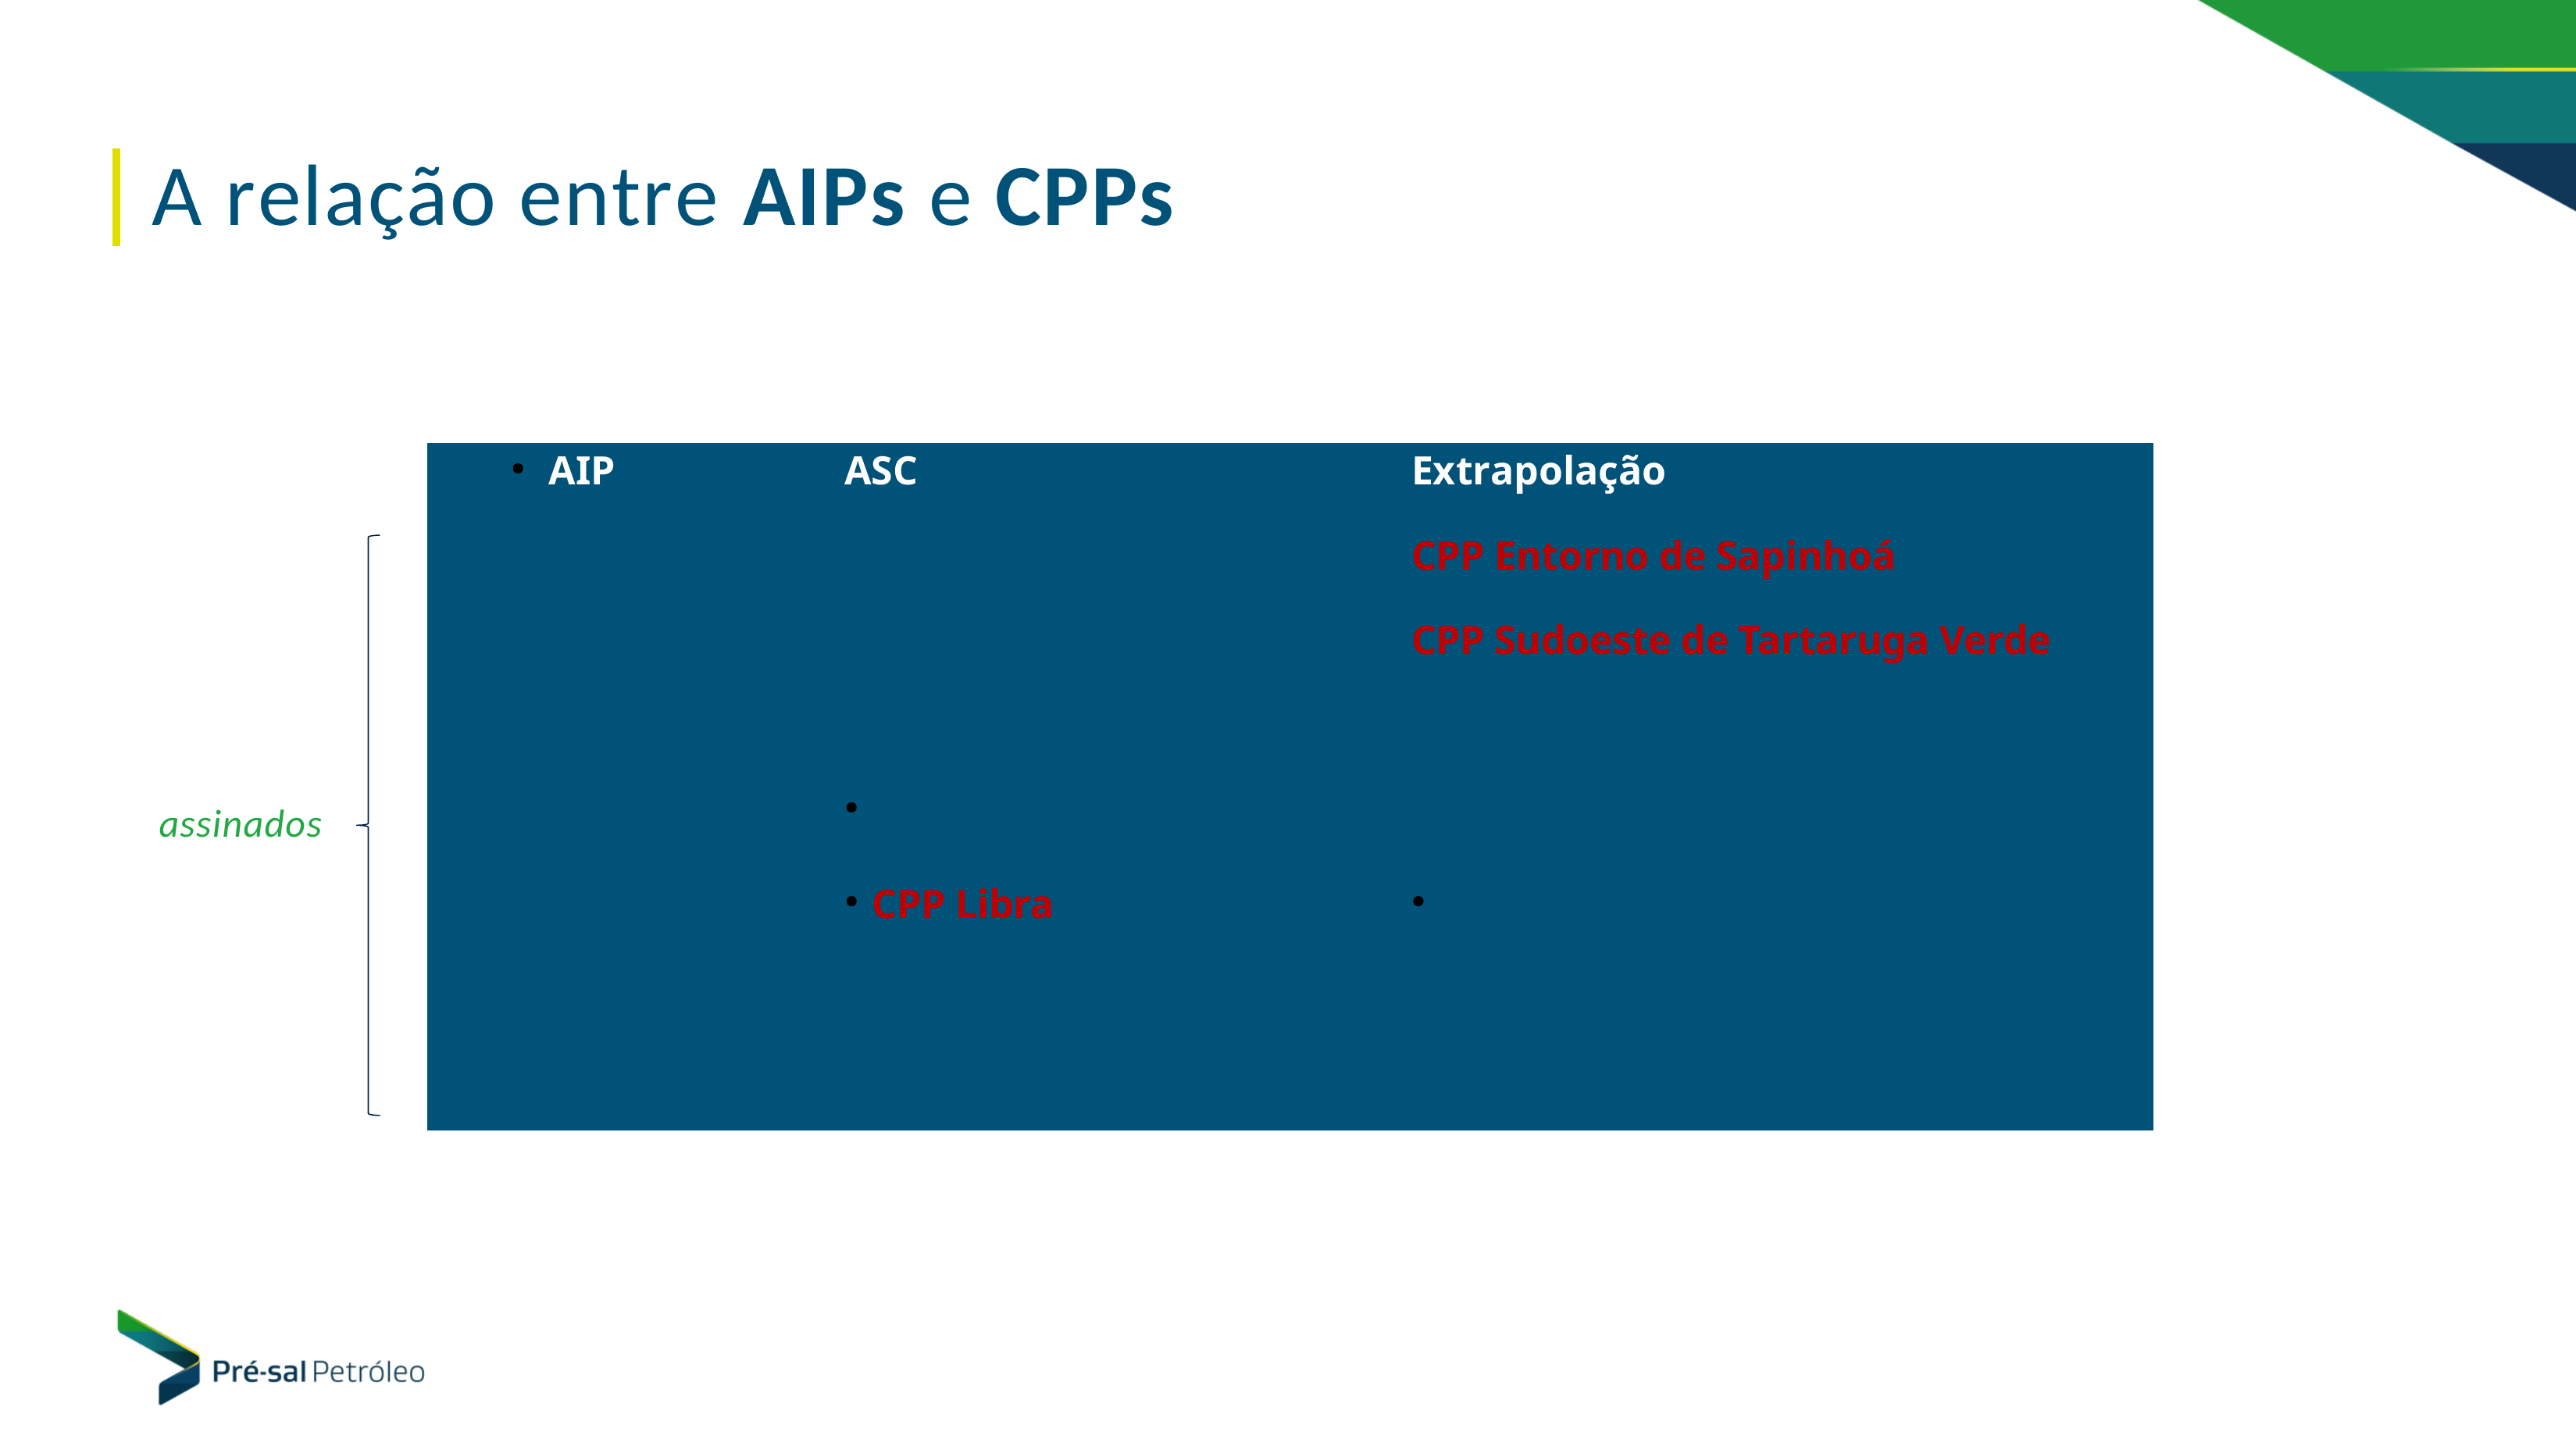

A relação entre AIPs e CPPs
| | AIP | ASC | Extrapolação |
| --- | --- | --- | --- |
| 1 | Sapinhoá | Concessão de Sapinhoá | CPP Entorno de Sapinhoá |
| 2 | Tartaruga Verde | Concessão de Tartaruga Verde | CPP Sudoeste de Tartaruga Verde |
| 3 | Lula | Concessão de Lula | ANC (CPP Cruzeiro do Sul) |
| 4 | Argonauta/Nautilus | Concessão de Parque das Conchas | ANC (dúvidas sobre continuidade operacional) |
| 5 | Mero | CPP Libra | ANC |
| 6 | Brava | Concessão de Marlim | ANC (CPP Norte de Brava) |
| 7 | Atapu | Concessão BM-S-11A | ANC (+ CPP VECO) |
assinados